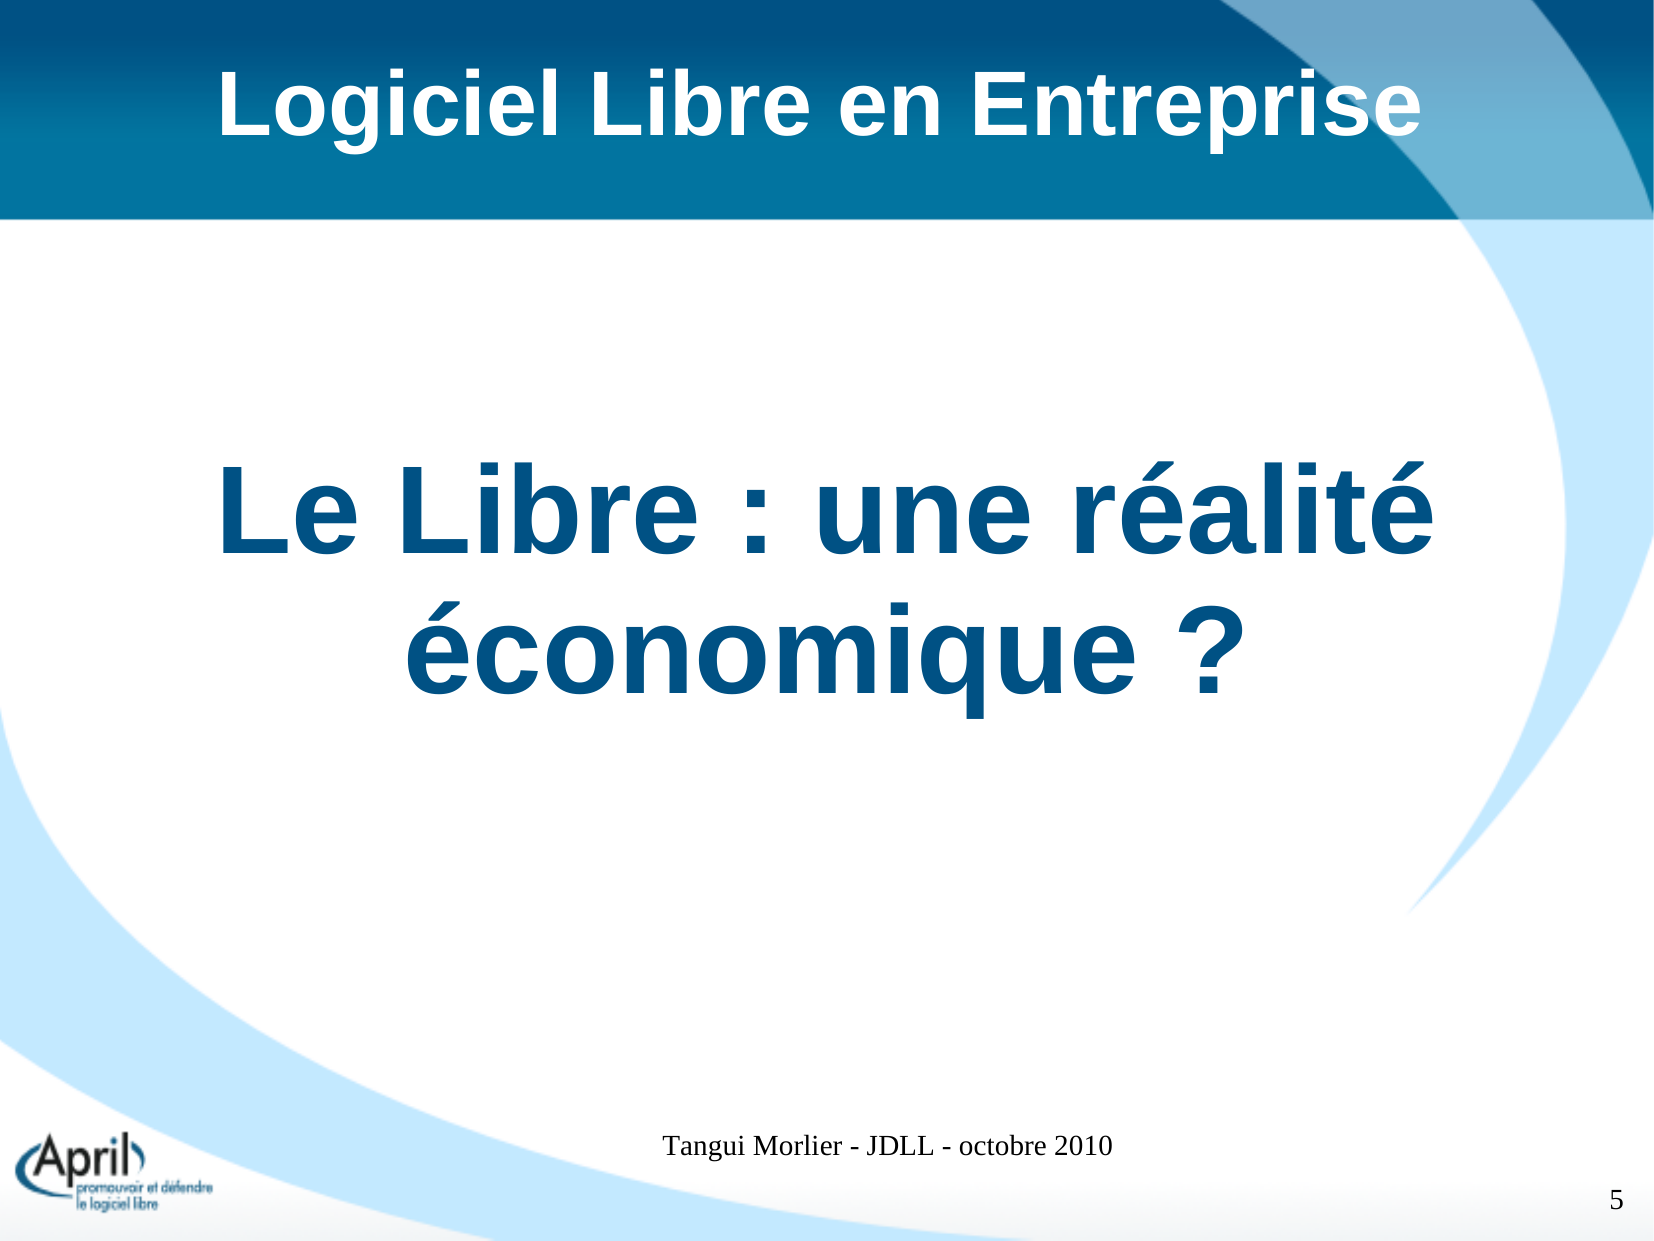

# Logiciel Libre en Entreprise
Le Libre : une réalité économique ?
Tangui Morlier - JDLL - octobre 2010
5